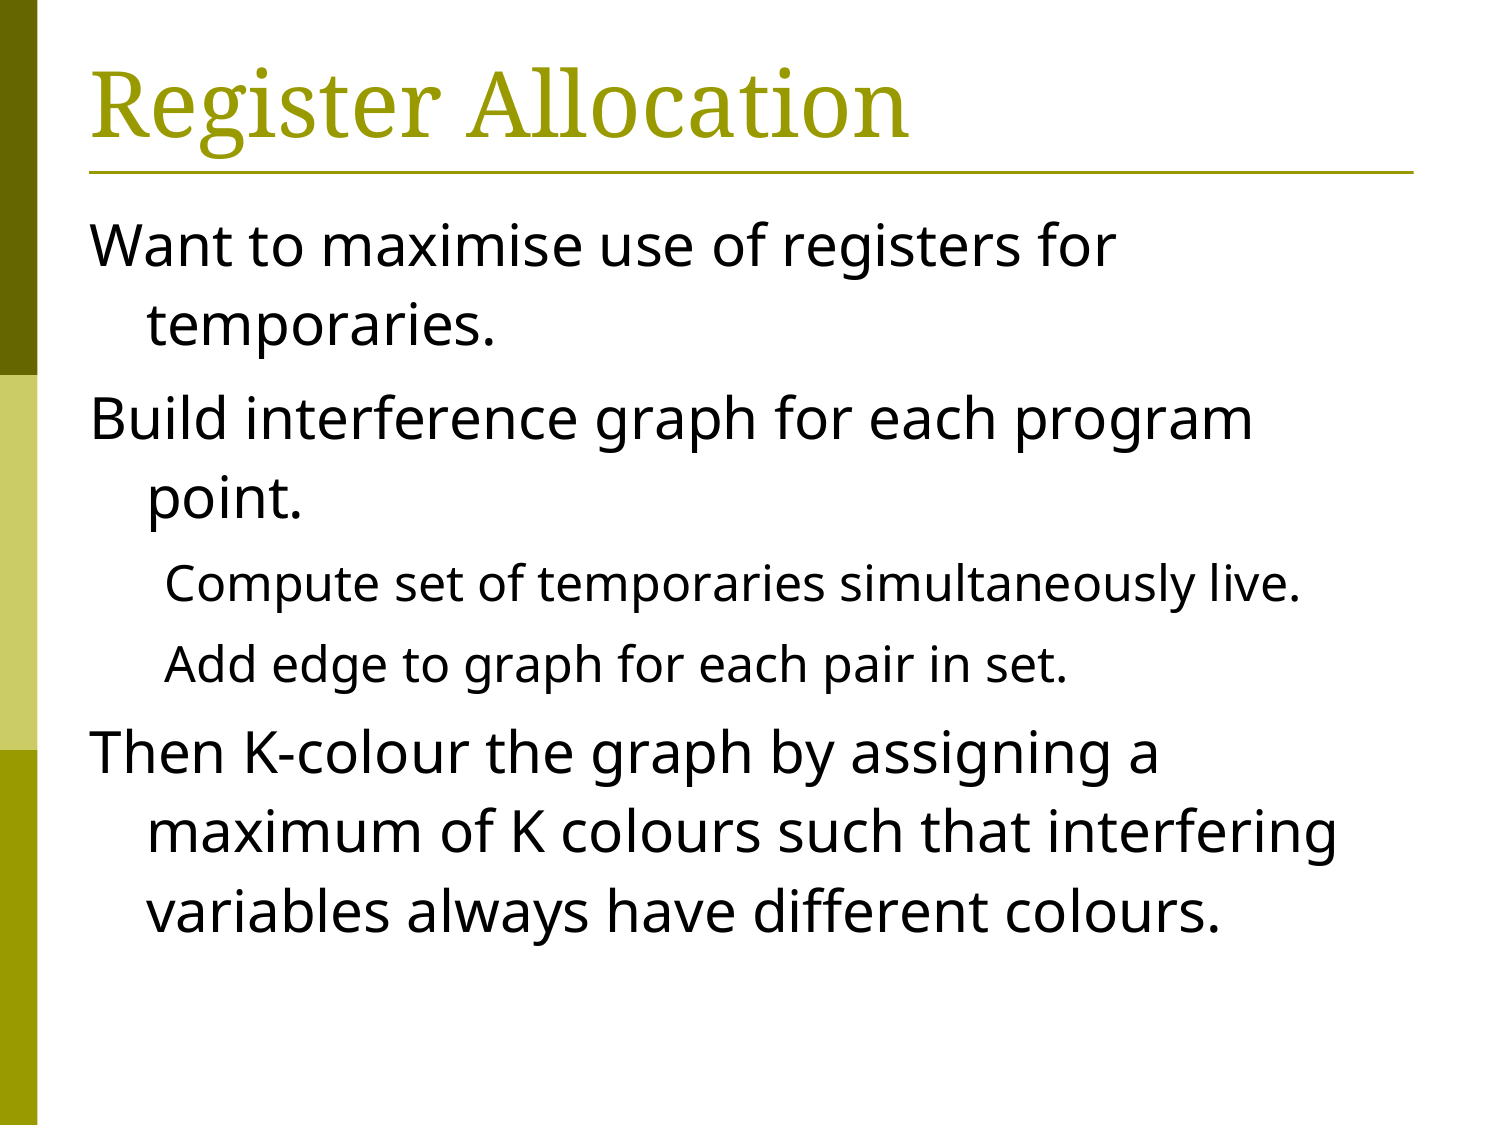

# Register Allocation
Want to maximise use of registers for temporaries.
Build interference graph for each program point.
Compute set of temporaries simultaneously live.
Add edge to graph for each pair in set.
Then K-colour the graph by assigning a maximum of K colours such that interfering variables always have different colours.